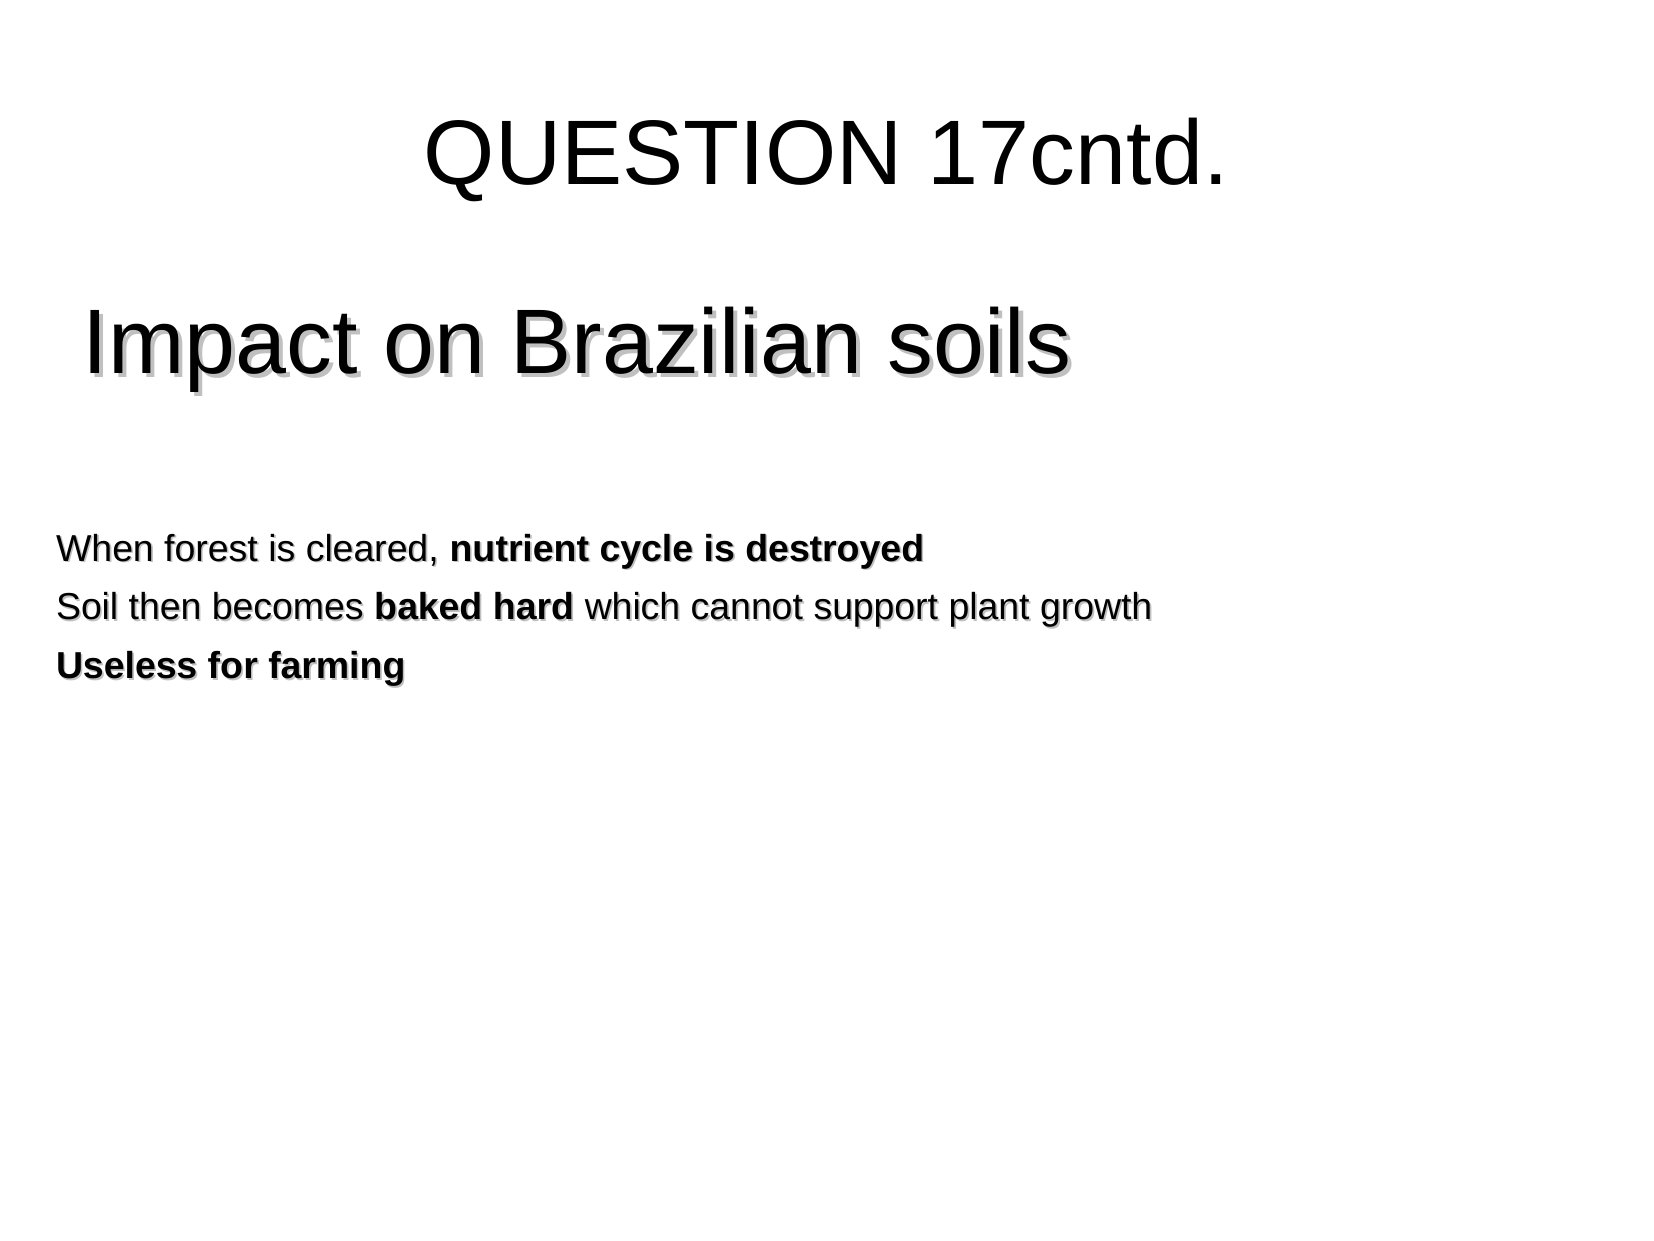

# QUESTION 17cntd.
Impact on Brazilian soils
When forest is cleared, nutrient cycle is destroyed
Soil then becomes baked hard which cannot support plant growth
Useless for farming